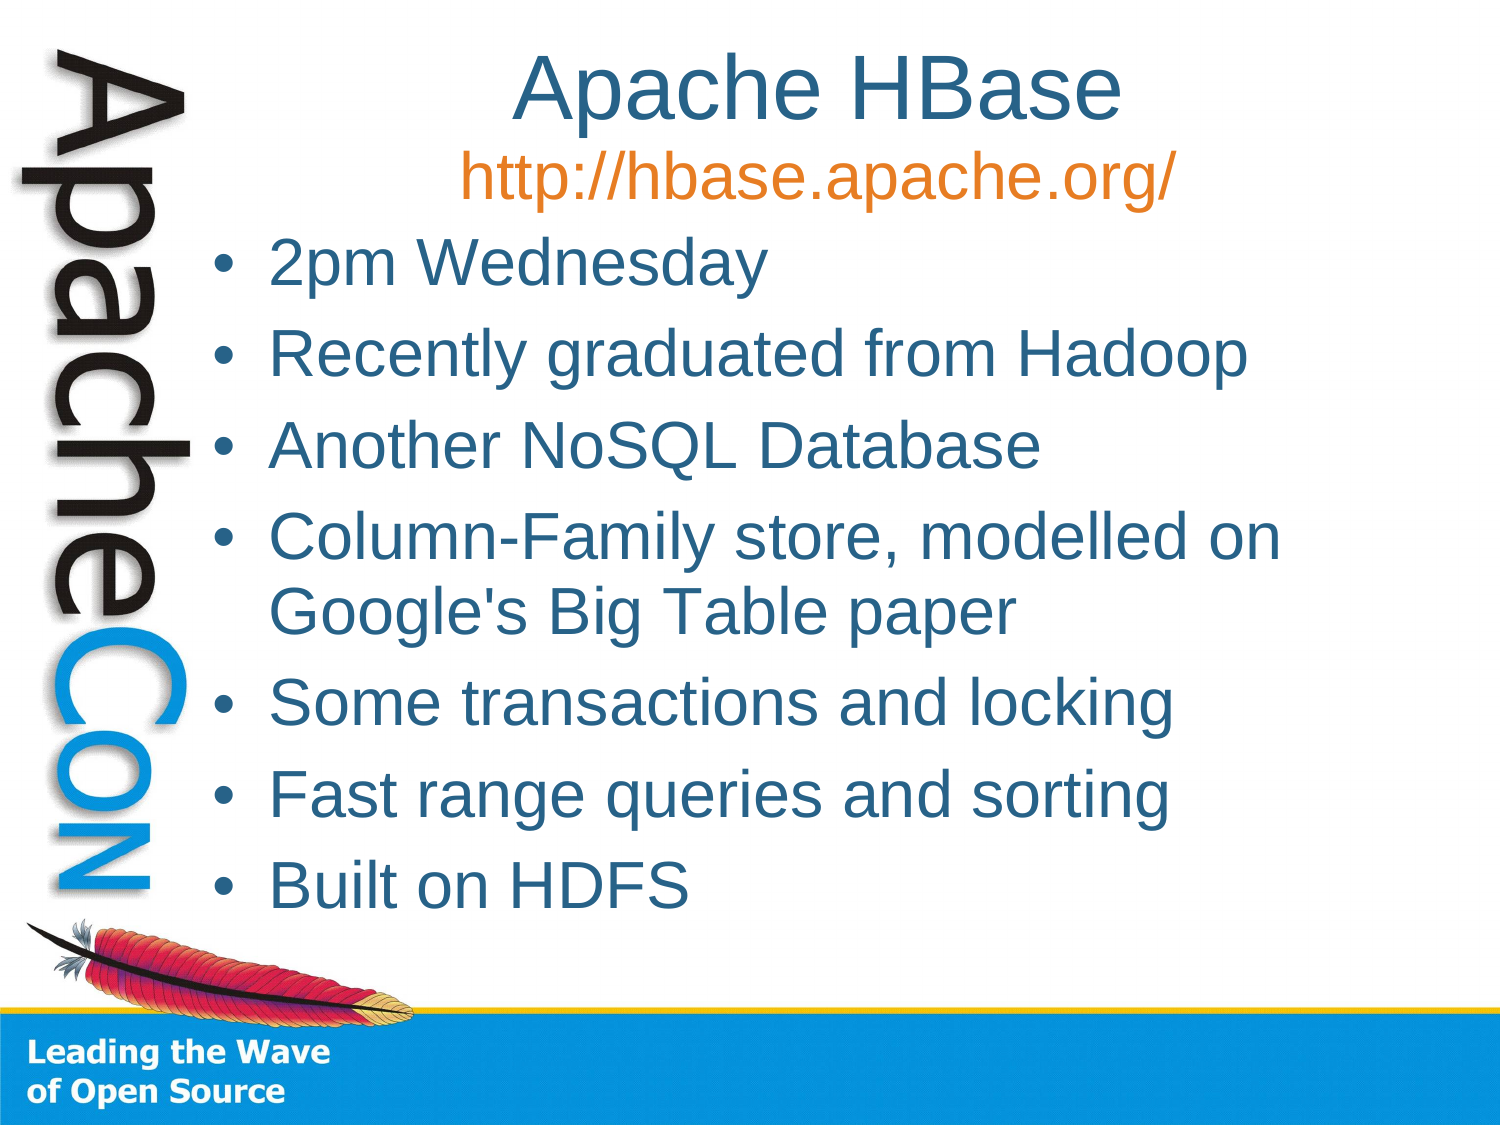

# Apache HBase http://hbase.apache.org/
2pm Wednesday
Recently graduated from Hadoop
Another NoSQL Database
Column-Family store, modelled on Google's Big Table paper
Some transactions and locking
Fast range queries and sorting
Built on HDFS